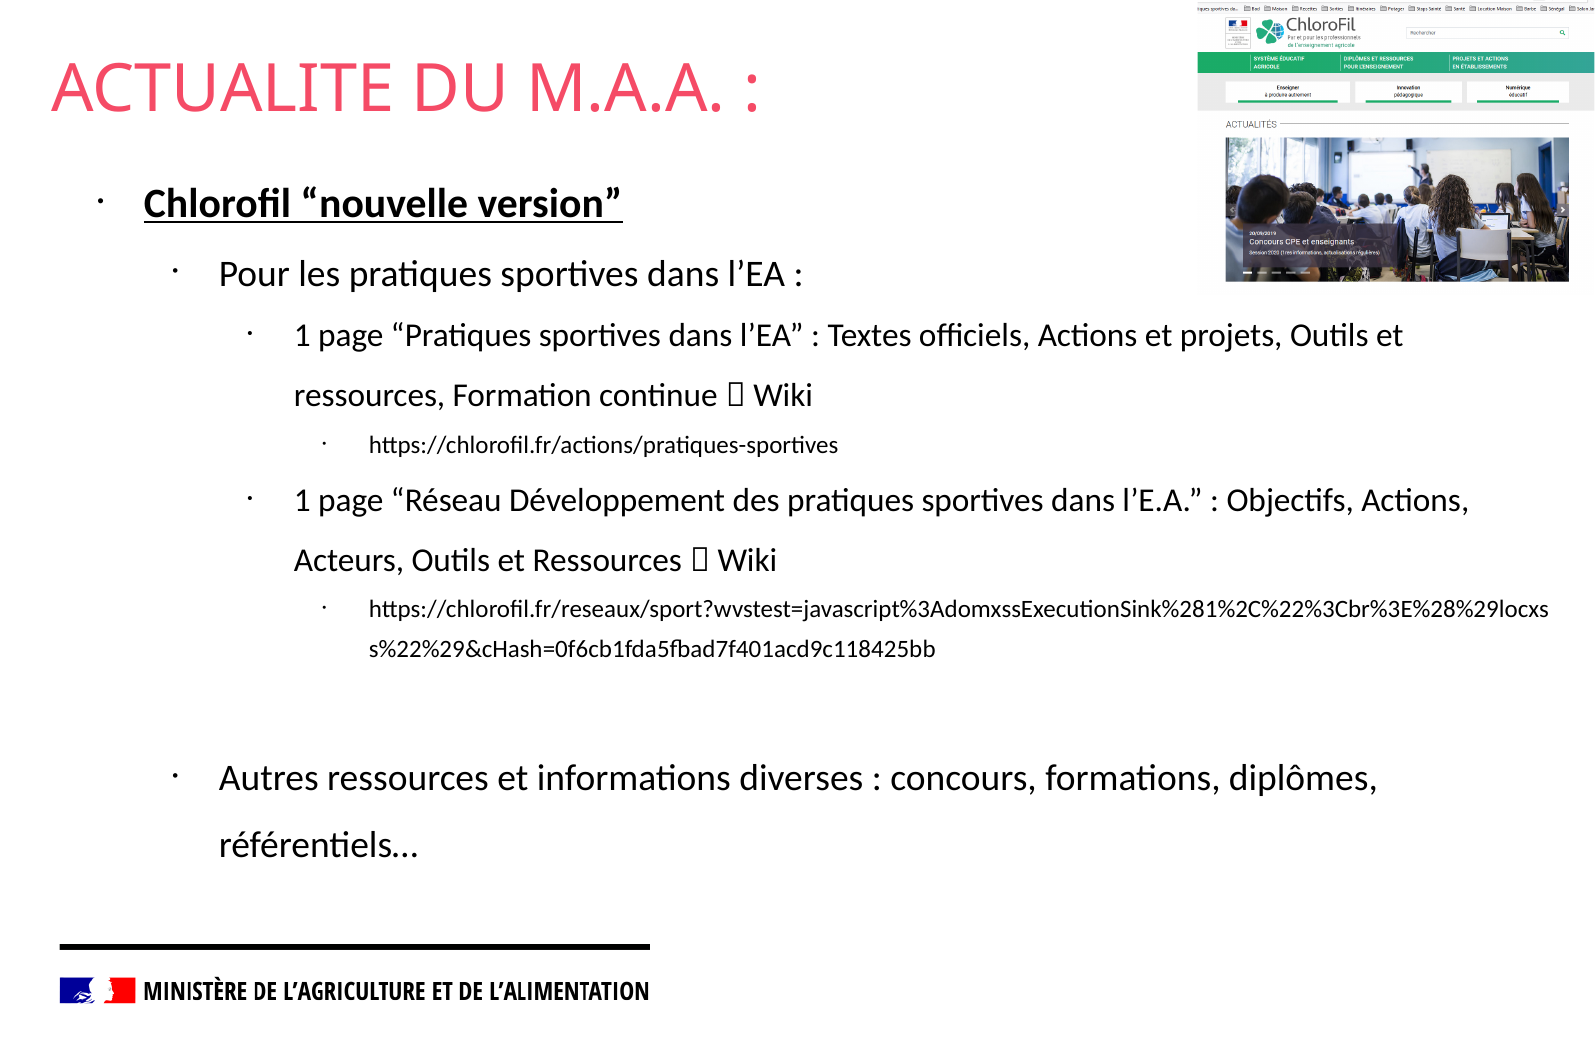

# ACTUALITE DU M.A.A. :
Chlorofil “nouvelle version”
Pour les pratiques sportives dans l’EA :
1 page “Pratiques sportives dans l’EA” : Textes officiels, Actions et projets, Outils et ressources, Formation continue  Wiki
https://chlorofil.fr/actions/pratiques-sportives
1 page “Réseau Développement des pratiques sportives dans l’E.A.” : Objectifs, Actions, Acteurs, Outils et Ressources  Wiki
https://chlorofil.fr/reseaux/sport?wvstest=javascript%3AdomxssExecutionSink%281%2C%22%3Cbr%3E%28%29locxss%22%29&cHash=0f6cb1fda5fbad7f401acd9c118425bb
Autres ressources et informations diverses : concours, formations, diplômes, référentiels…
1/3 Temps Développement et animation du territoire